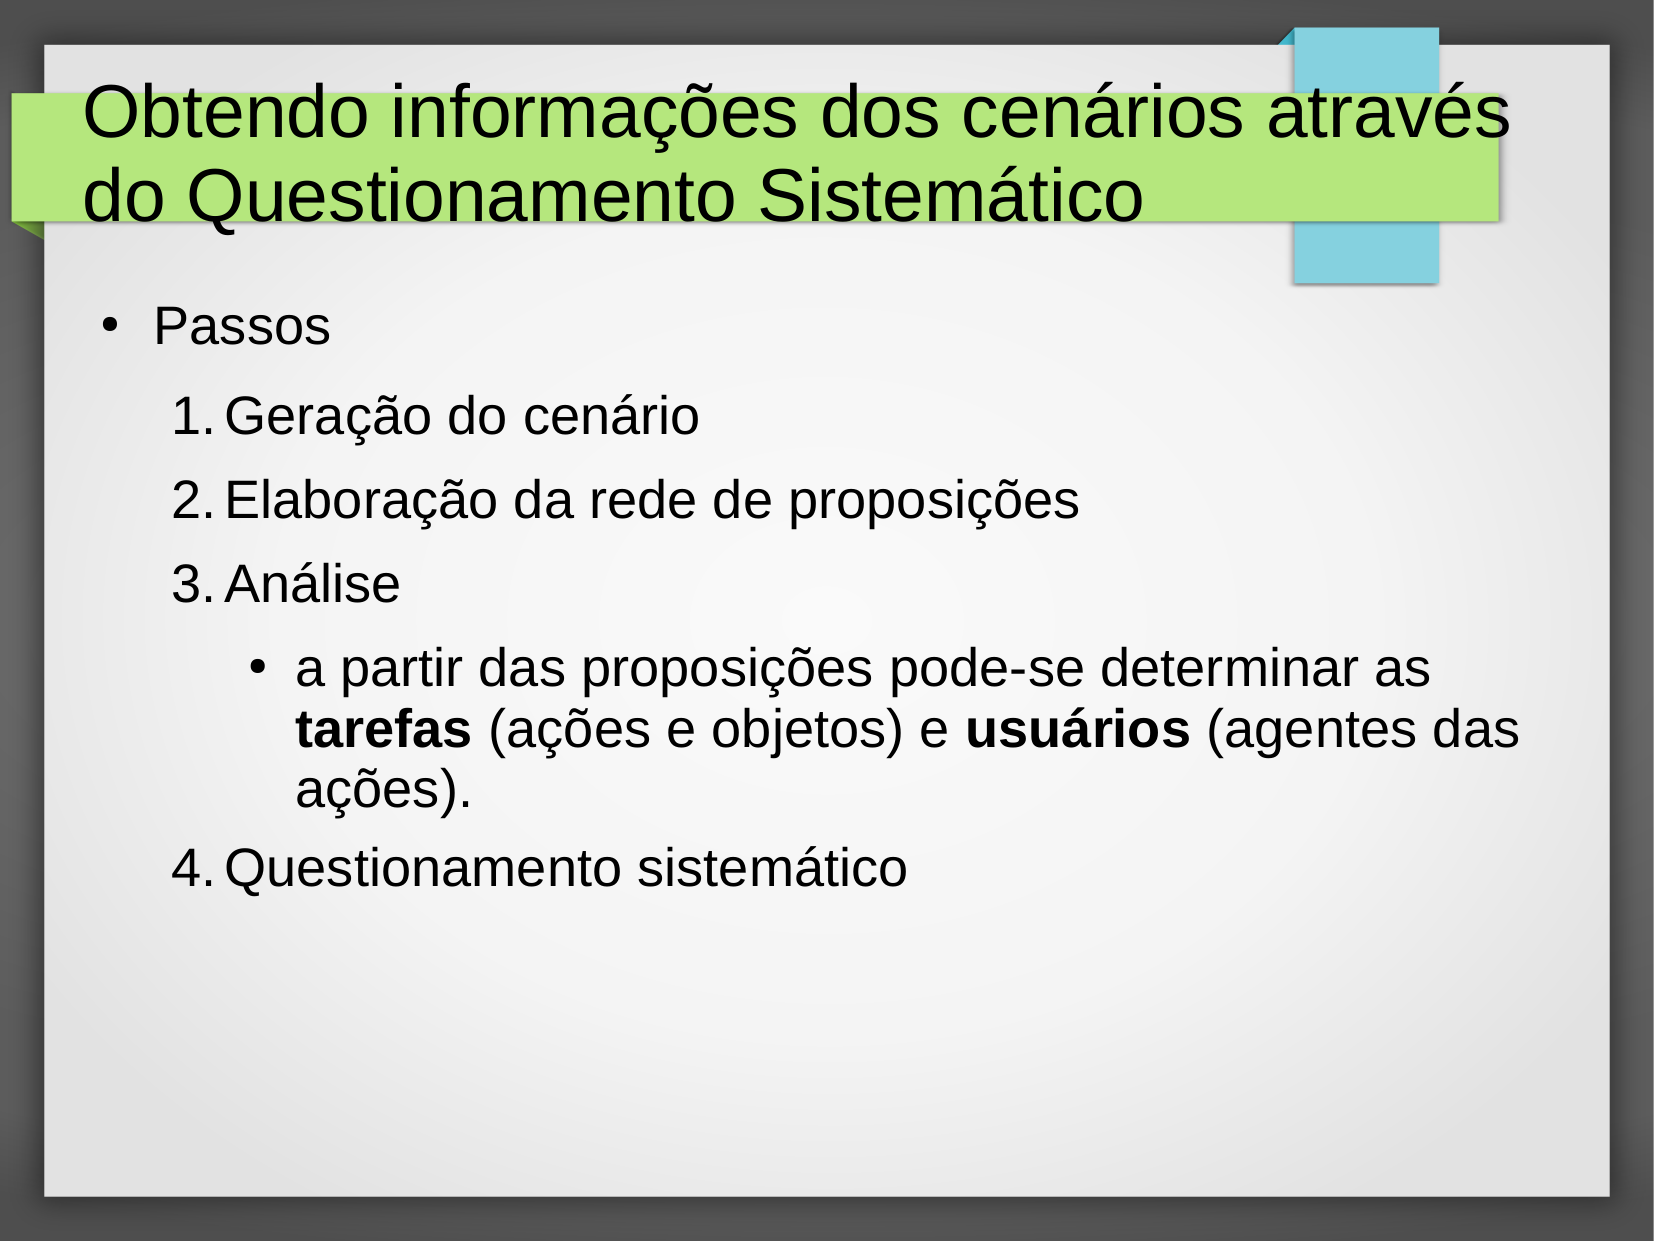

# Obtendo informações dos cenários através do Questionamento Sistemático
Passos
Geração do cenário
Elaboração da rede de proposições
Análise
a partir das proposições pode-se determinar as tarefas (ações e objetos) e usuários (agentes das ações).
Questionamento sistemático